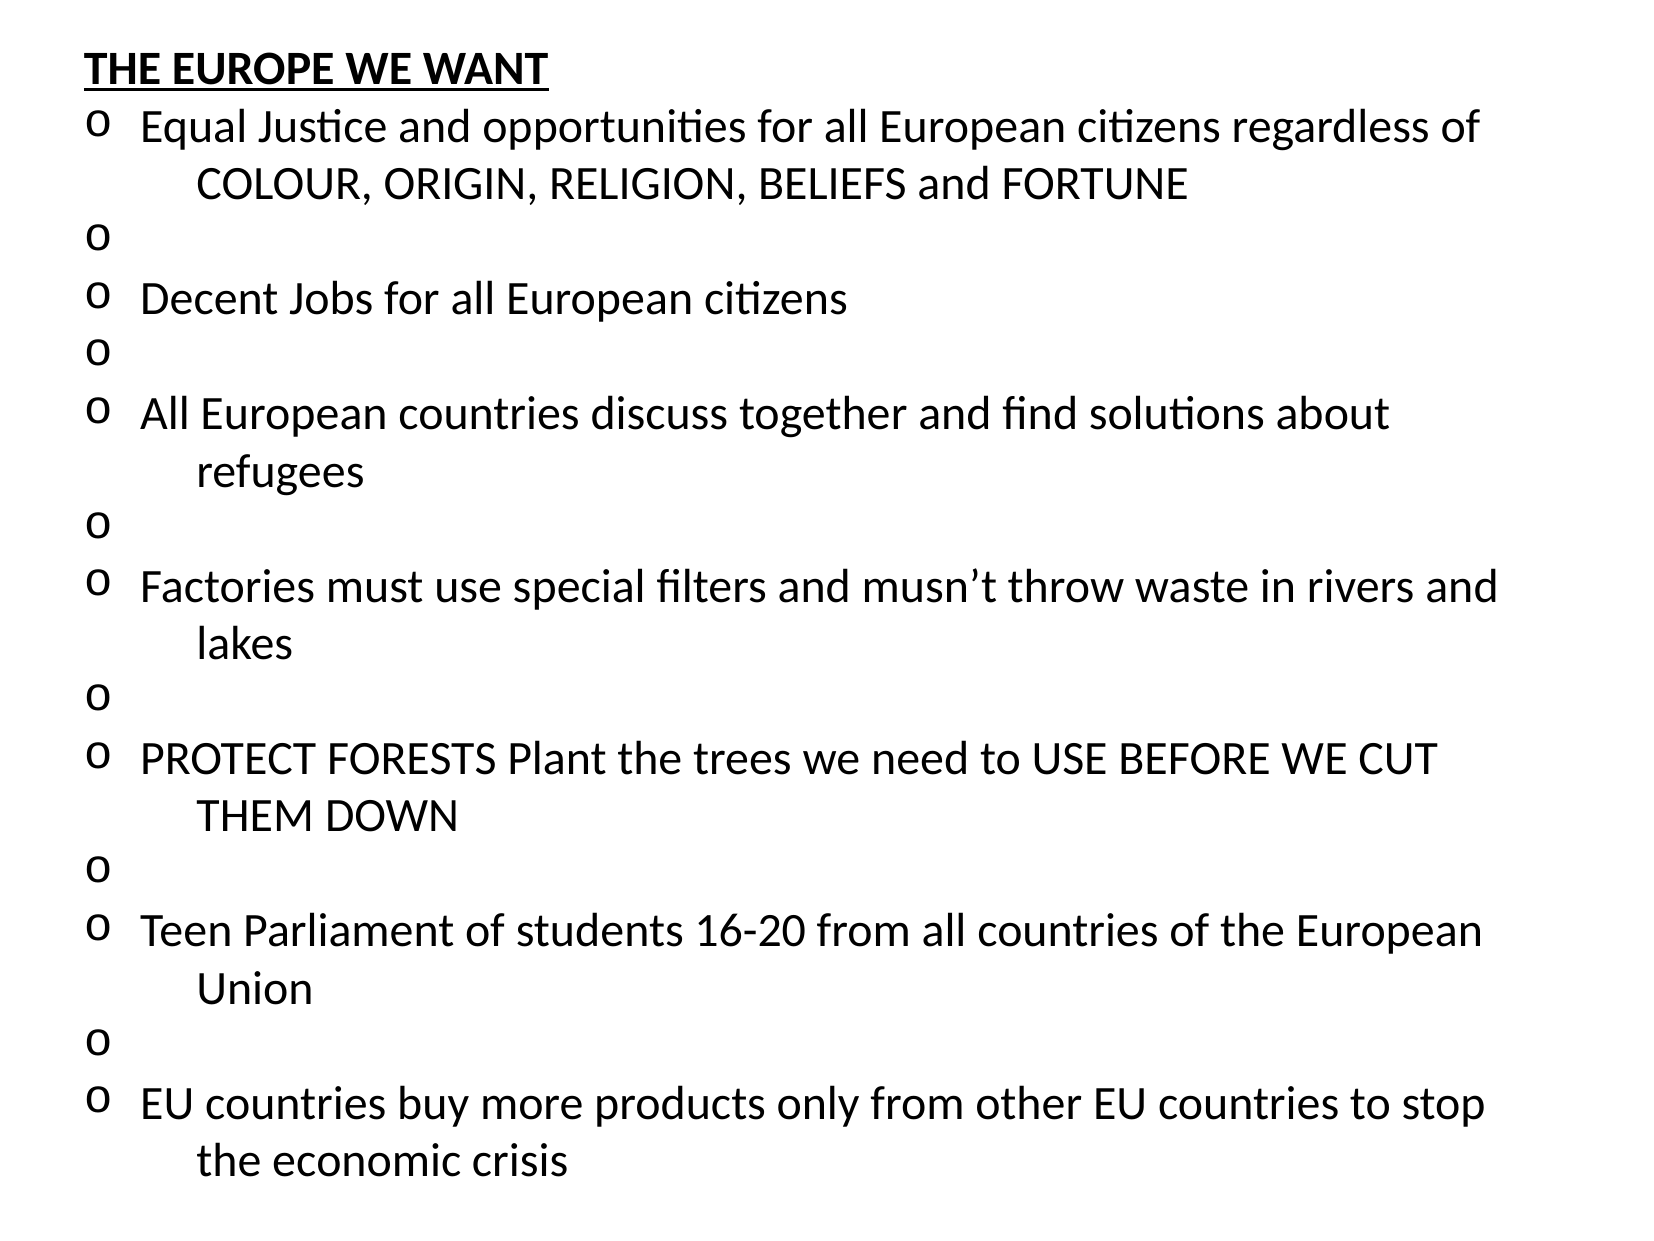

THE EUROPE WE WANT
Equal Justice and opportunities for all European citizens regardless of COLOUR, ORIGIN, RELIGION, BELIEFS and FORTUNE
Decent Jobs for all European citizens
All European countries discuss together and find solutions about refugees
Factories must use special filters and musn’t throw waste in rivers and lakes
PROTECT FORESTS Plant the trees we need to USE BEFORE WE CUT THEM DOWN
Teen Parliament of students 16-20 from all countries of the European Union
EU countries buy more products only from other EU countries to stop the economic crisis